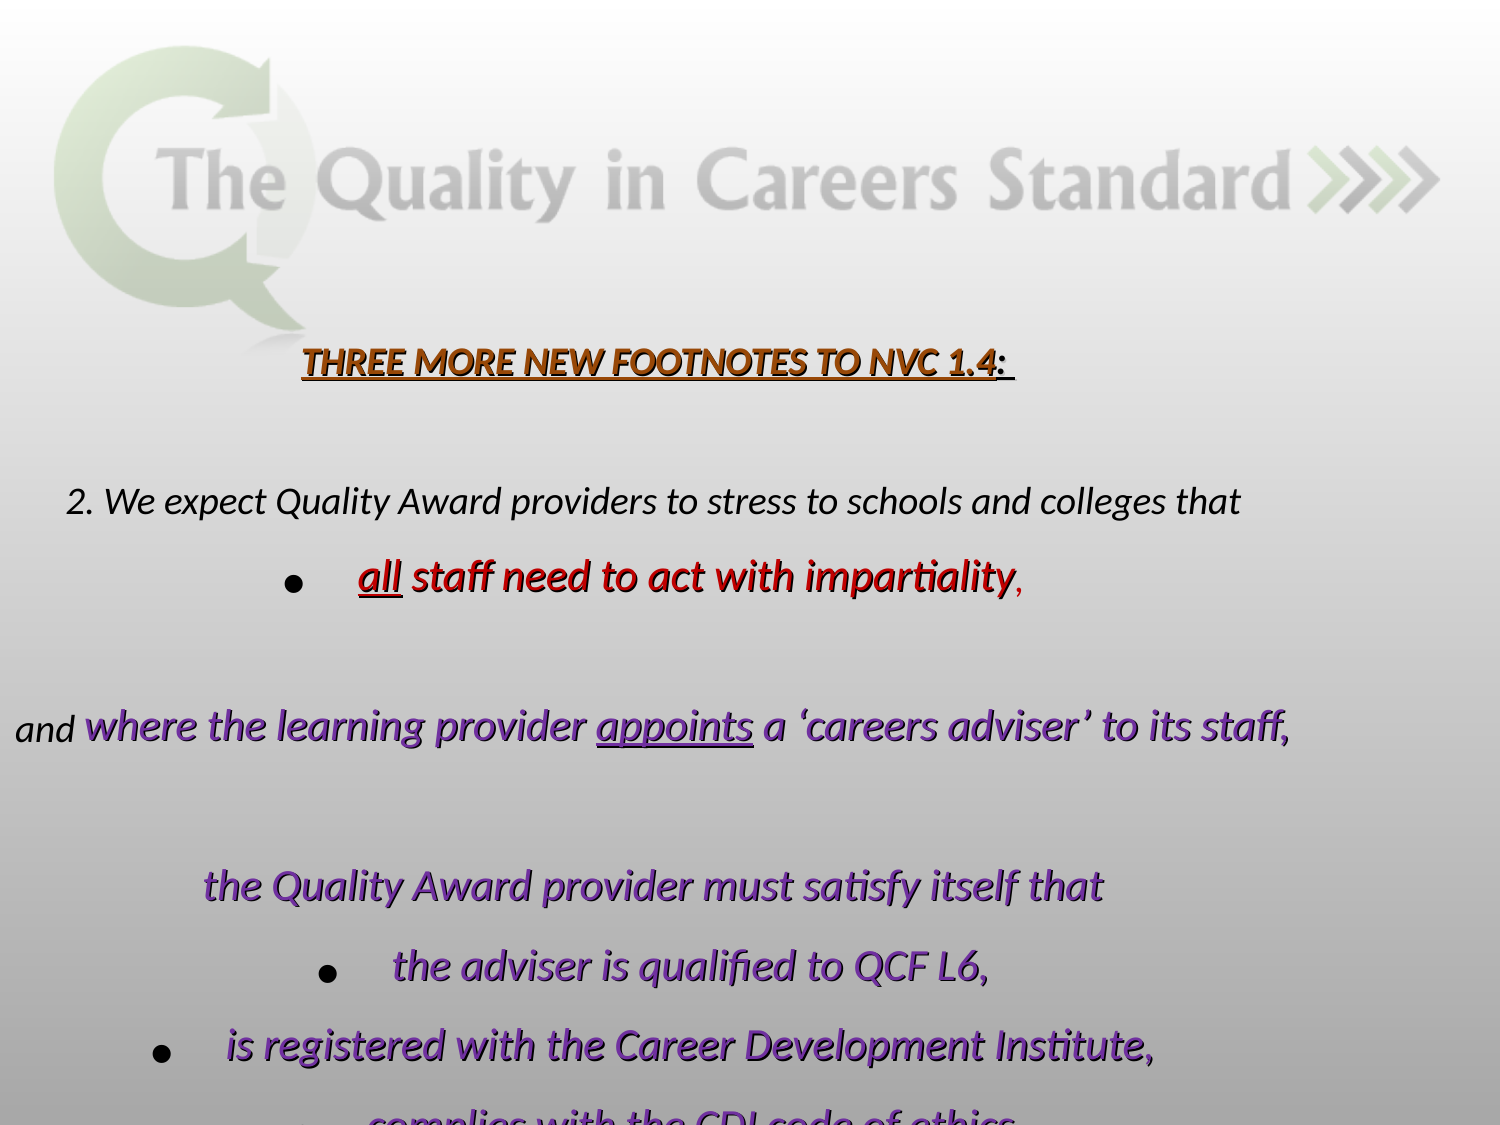

THREE MORE NEW FOOTNOTES TO NVC 1.4:
2. We expect Quality Award providers to stress to schools and colleges that
all staff need to act with impartiality,
and where the learning provider appoints a ‘careers adviser’ to its staff,
the Quality Award provider must satisfy itself that
the adviser is qualified to QCF L6,
is registered with the Career Development Institute,
complies with the CDI code of ethics
and maintains his/her annual CPD requirements.